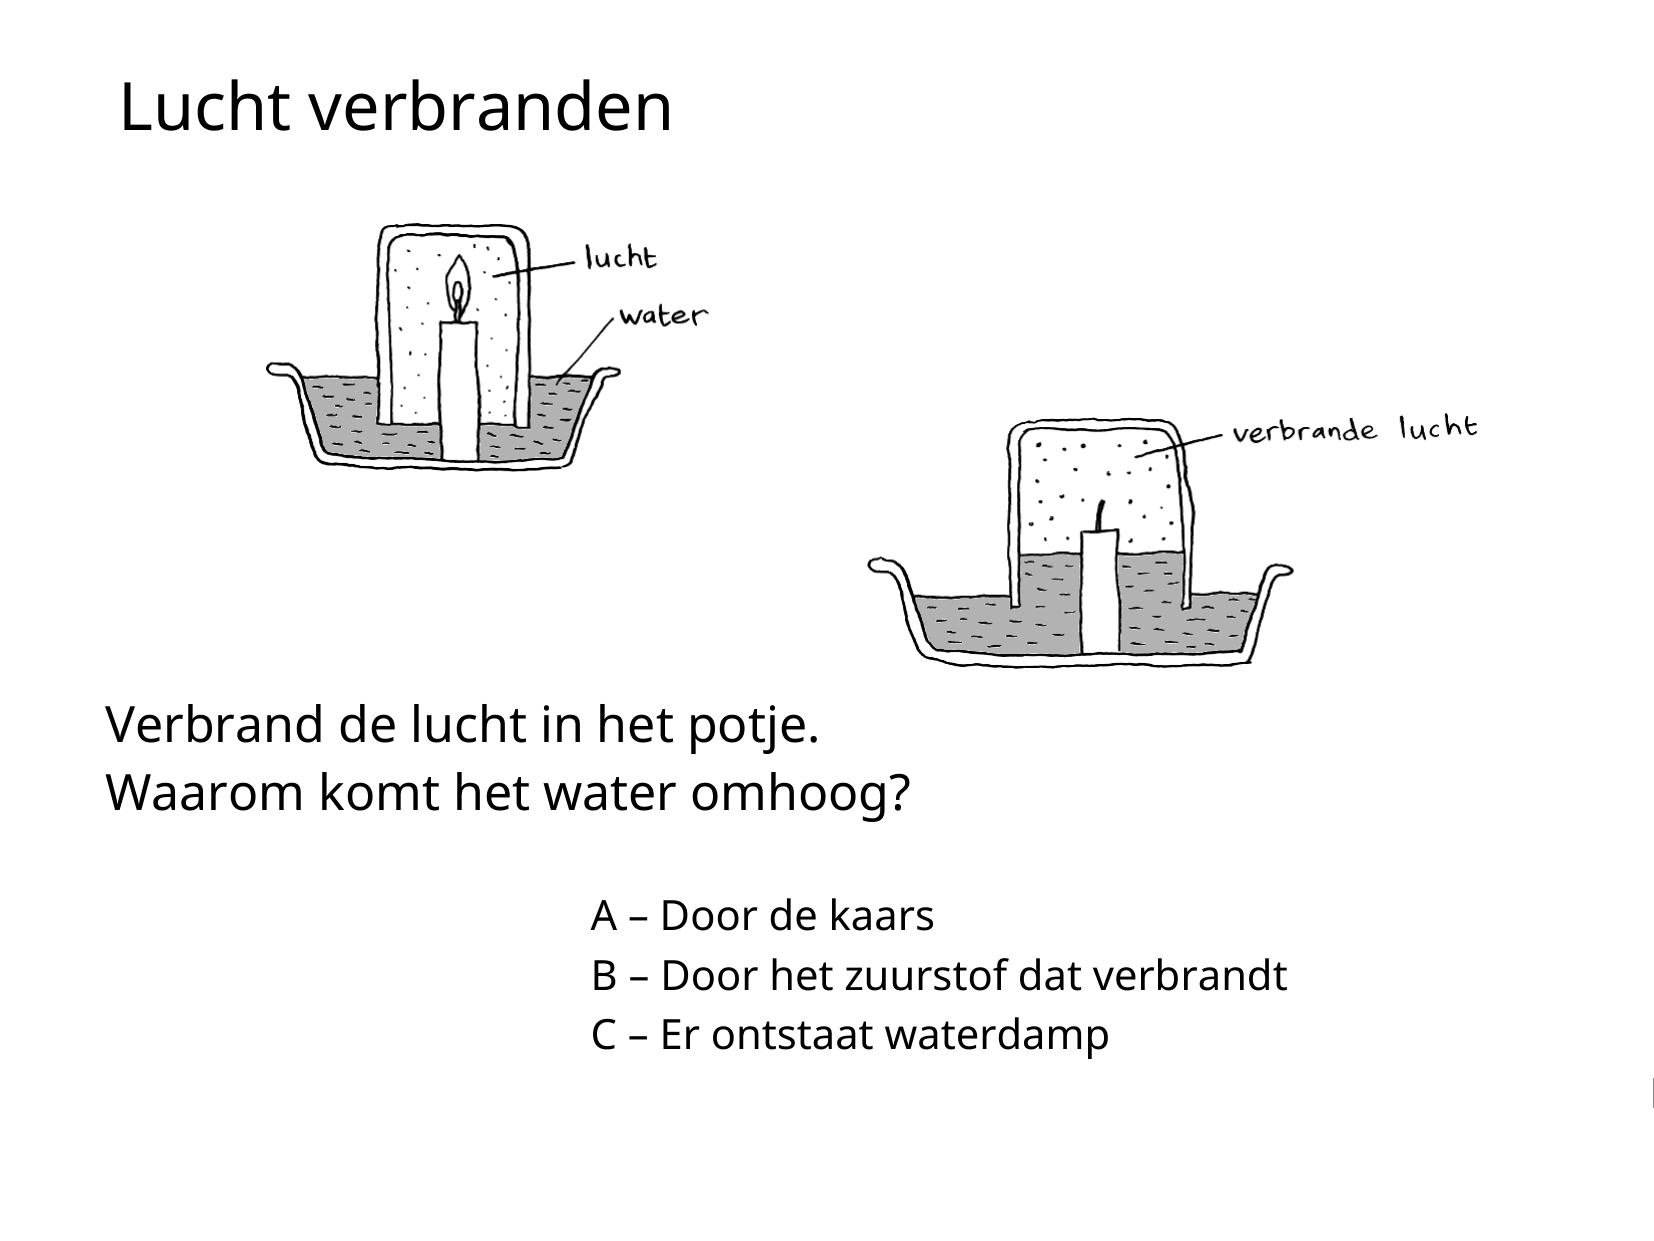

Lucht verbranden
Verbrand de lucht in het potje.
Waarom komt het water omhoog?
A – Door de kaars
B – Door het zuurstof dat verbrandt
C – Er ontstaat waterdamp
D – Het potje laat lucht door.